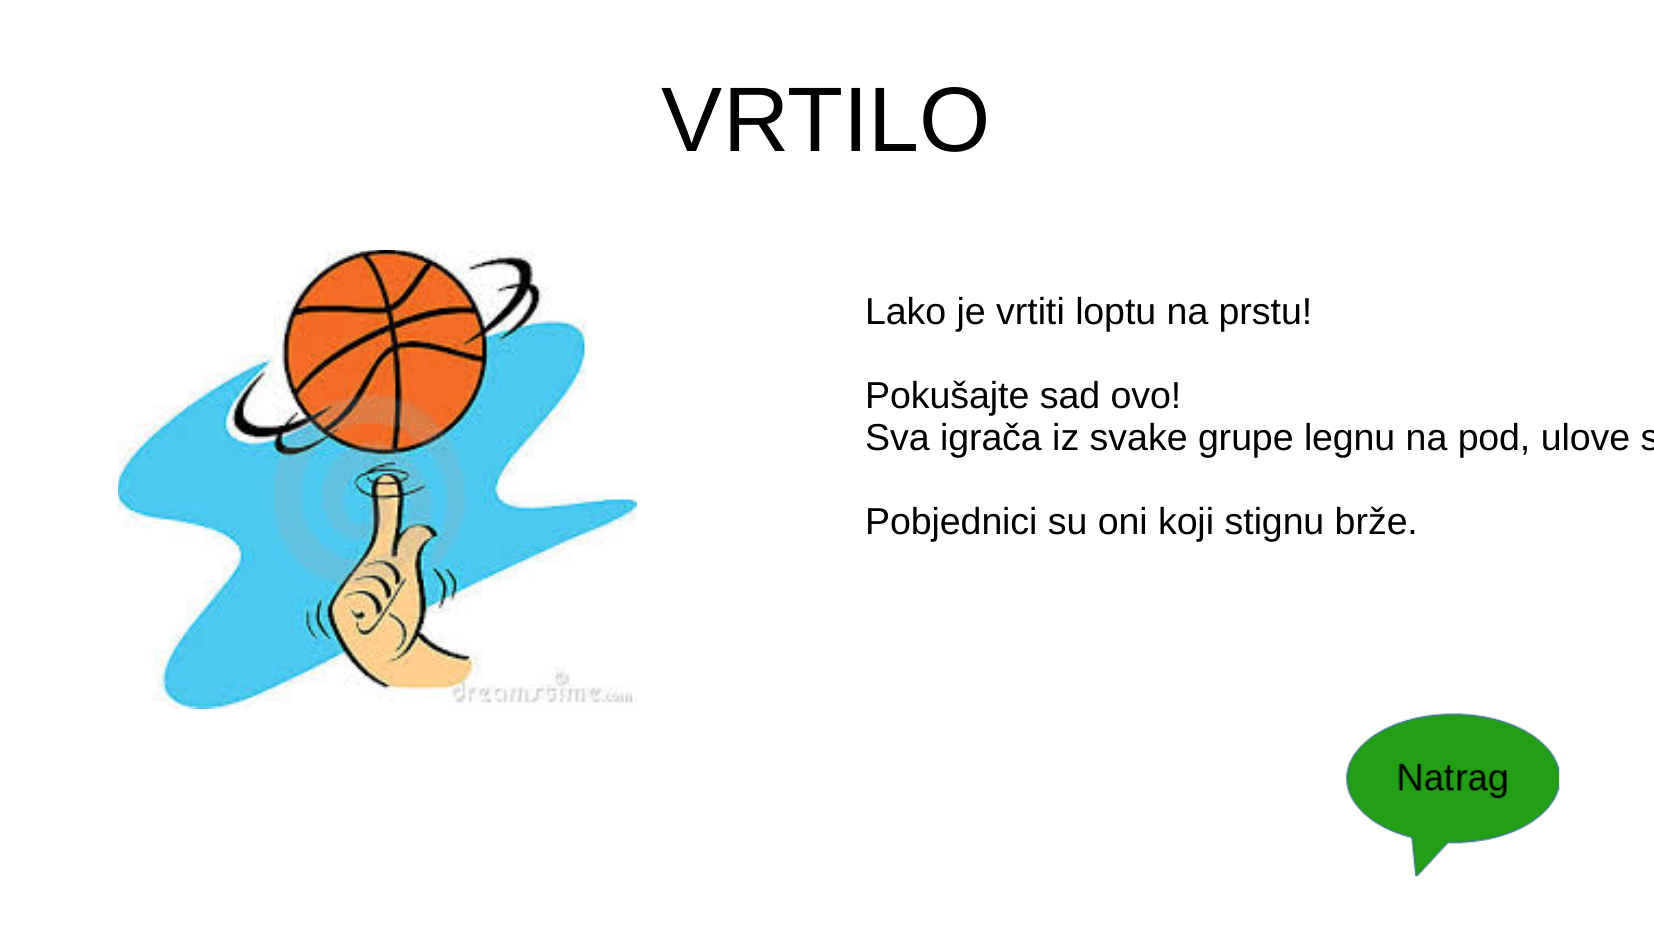

# VRTILO
Lako je vrtiti loptu na prstu!
Pokušajte sad ovo!
Sva igrača iz svake grupe legnu na pod, ulove se za ruke i kotrljaju se što je brže moguće do druge strane dvorane.
Pobjednici su oni koji stignu brže.